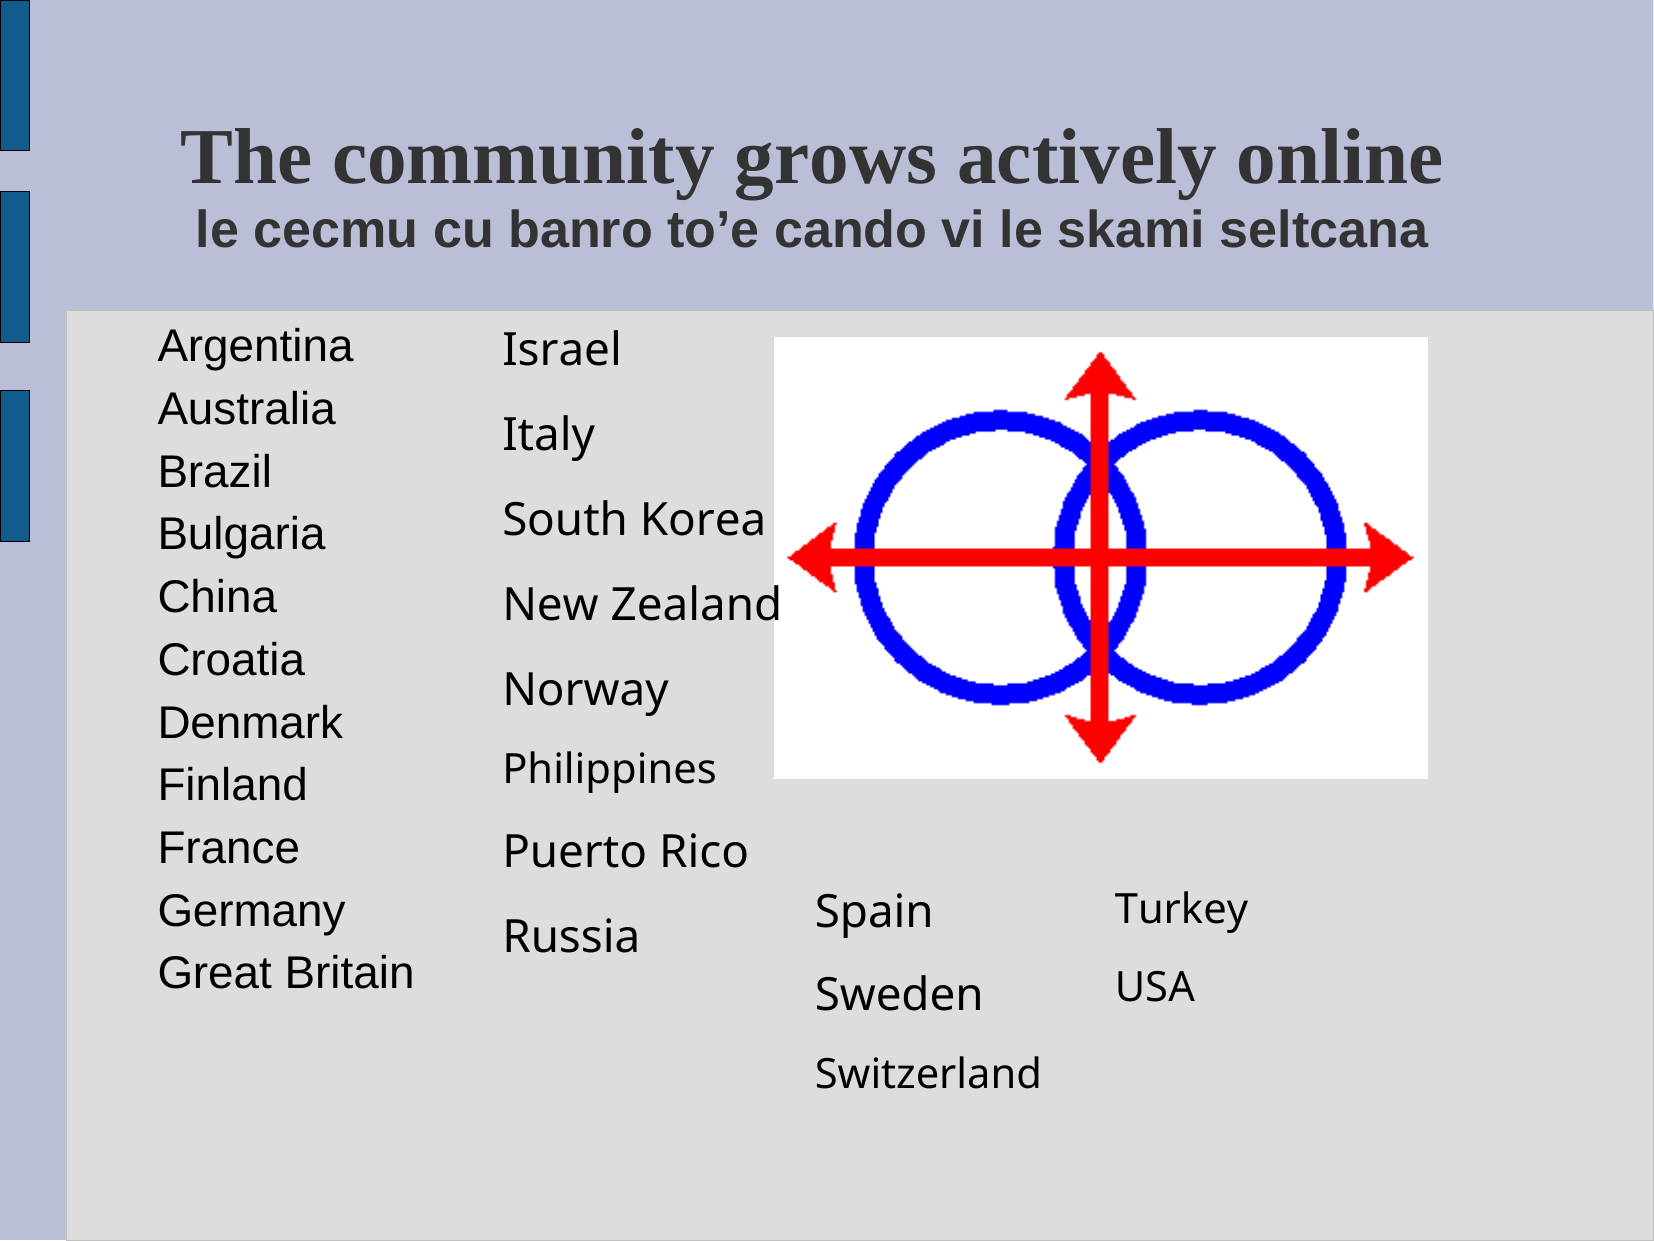

# The community grows actively online le cecmu cu banro to’e cando vi le skami seltcana
Argentina
Australia
Brazil
Bulgaria
China
Croatia
Denmark
Finland
France
Germany
Great Britain
Israel
Italy
South Korea
New Zealand
Norway
Philippines
Puerto Rico
Russia
Spain
Sweden
Switzerland
Turkey
USA